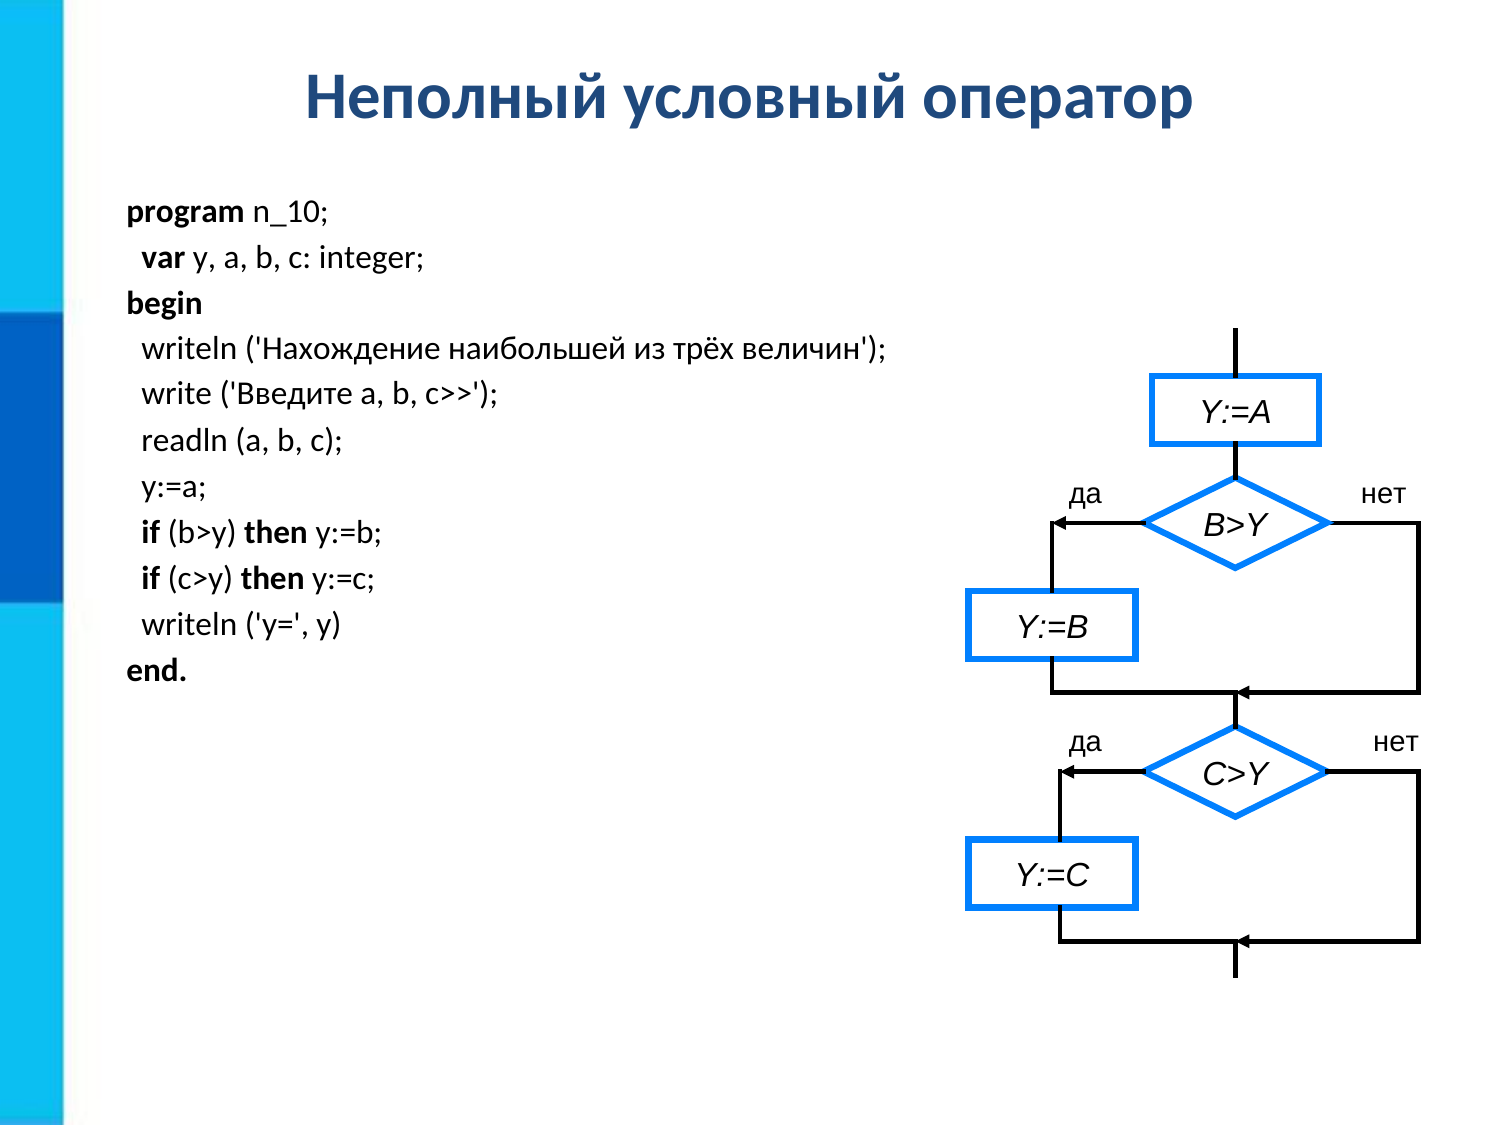

Неполный условный оператор
program n_10;
 var y, a, b, c: integer;
begin
 writeln ('Нахождение наибольшей из трёх величин');
 write ('Введите а, b, с>>');
 readln (a, b, c);
 y:=a;
 if (b>y) then y:=b;
 if (c>y) then y:=c;
 writeln ('y=', y)
end.
Y:=A
да
нет
B>Y
Y:=B
да
нет
C>Y
Y:=C